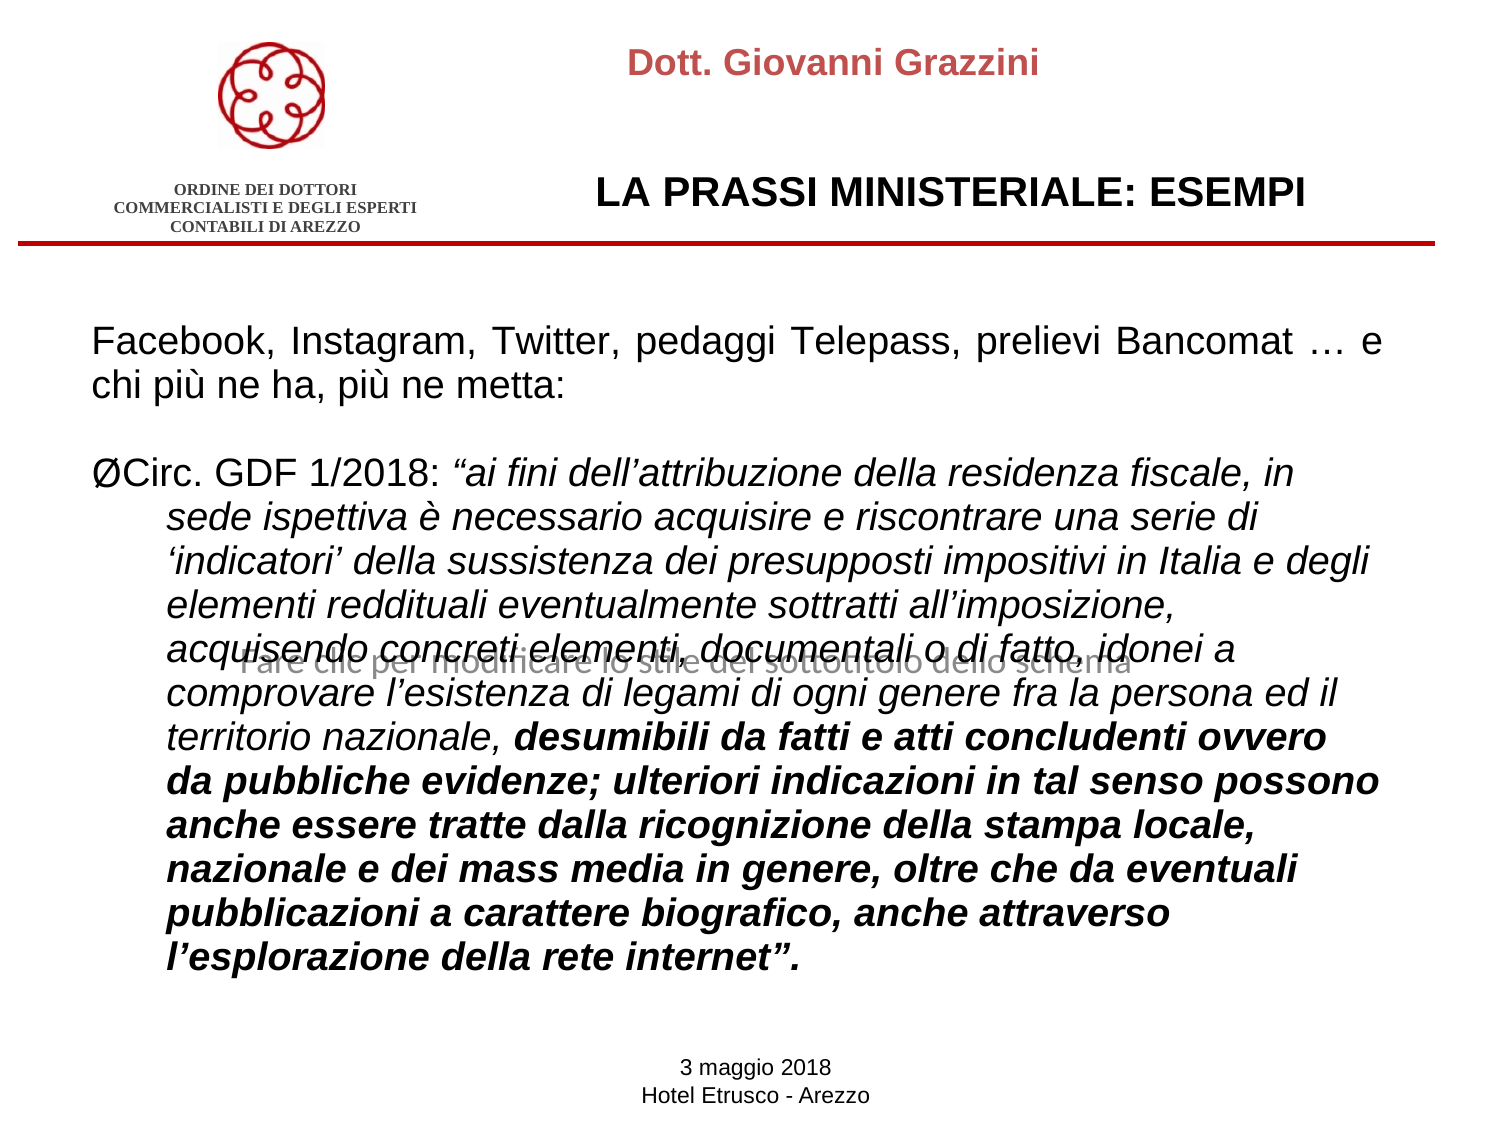

Dott. Giovanni Grazzini
LA PRASSI MINISTERIALE: ESEMPI
ORDINE DEI DOTTORI
COMMERCIALISTI E DEGLI ESPERTI
CONTABILI DI AREZZO
Facebook, Instagram, Twitter, pedaggi Telepass, prelievi Bancomat … e chi più ne ha, più ne metta:
Circ. GDF 1/2018: “ai fini dell’attribuzione della residenza fiscale, in sede ispettiva è necessario acquisire e riscontrare una serie di ‘indicatori’ della sussistenza dei presupposti impositivi in Italia e degli elementi reddituali eventualmente sottratti all’imposizione, acquisendo concreti elementi, documentali o di fatto, idonei a comprovare l’esistenza di legami di ogni genere fra la persona ed il territorio nazionale, desumibili da fatti e atti concludenti ovvero da pubbliche evidenze; ulteriori indicazioni in tal senso possono anche essere tratte dalla ricognizione della stampa locale, nazionale e dei mass media in genere, oltre che da eventuali pubblicazioni a carattere biografico, anche attraverso l’esplorazione della rete internet”.
3 maggio 2018
Hotel Etrusco - Arezzo